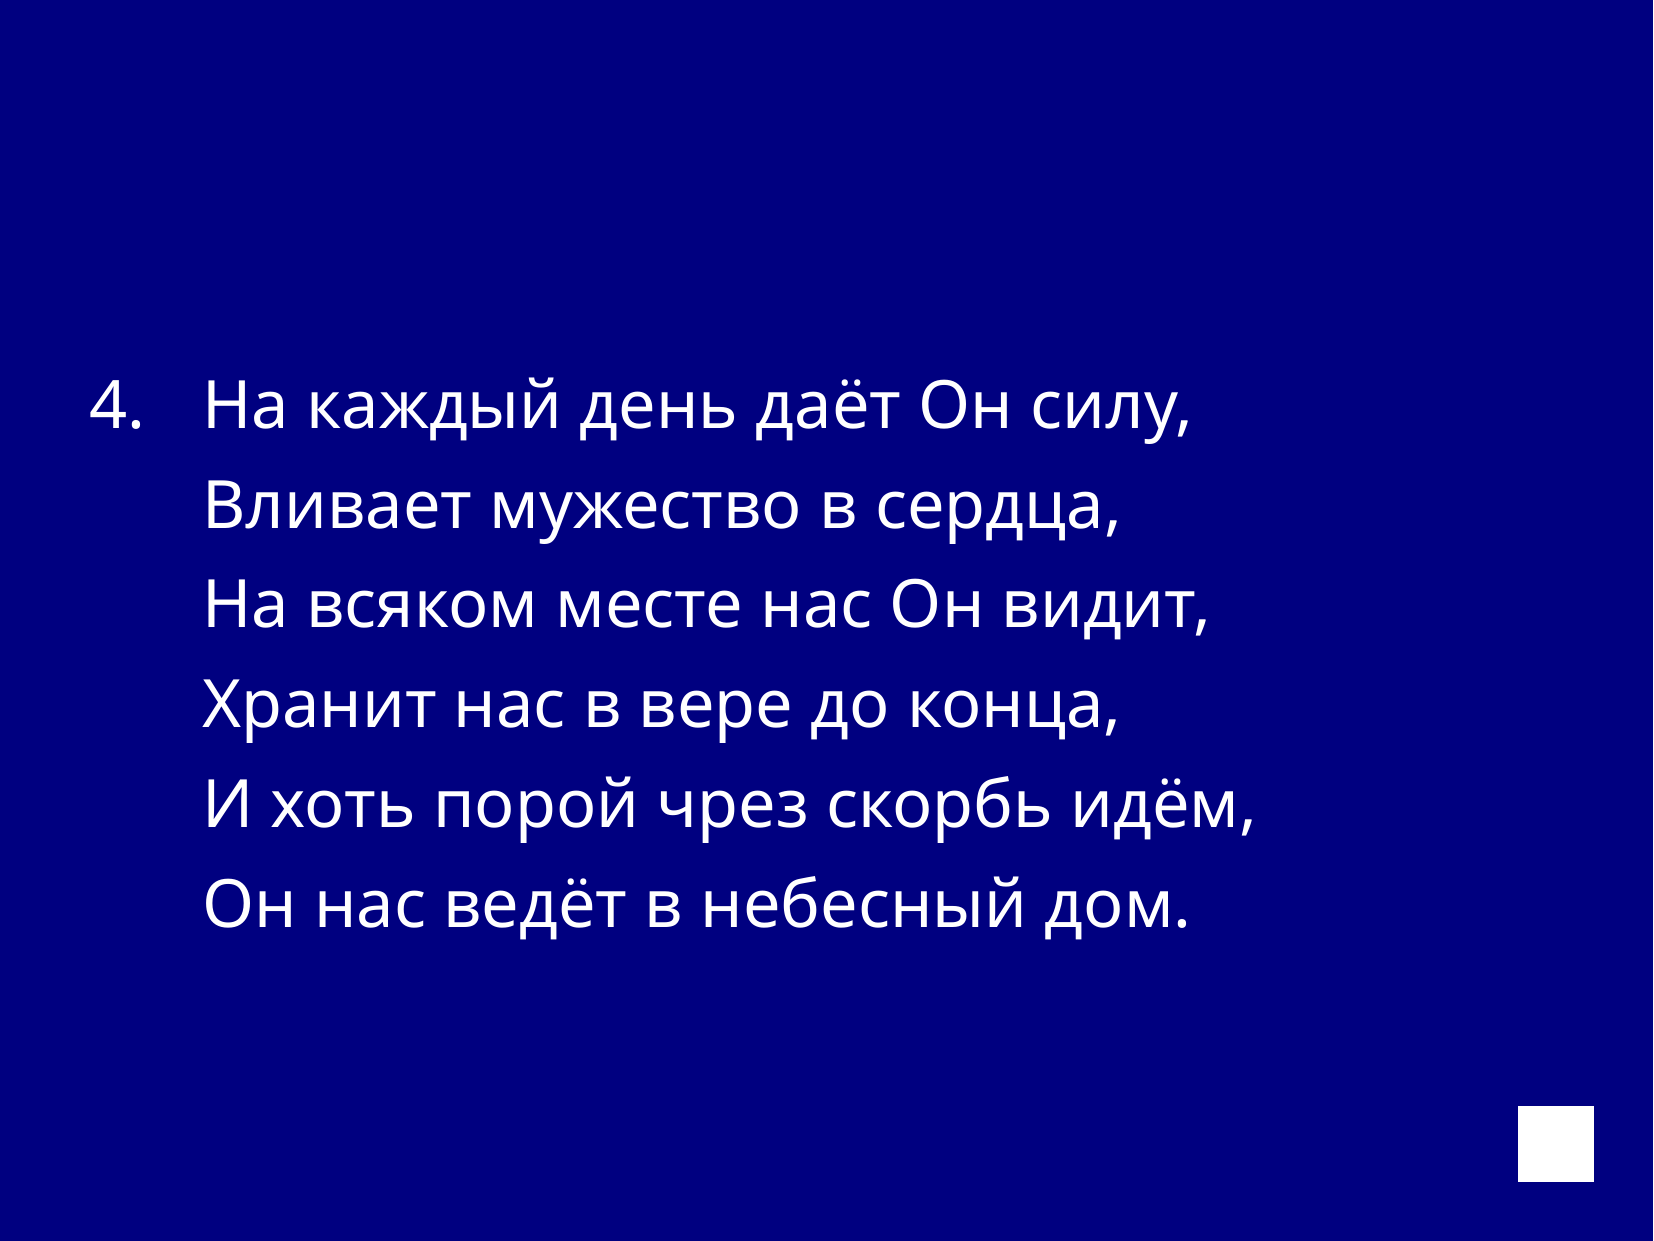

4.	На каждый день даёт Он силу,
	Вливает мужество в сердца,
	На всяком месте нас Он видит,
	Хранит нас в вере до конца,
	И хоть порой чрез скорбь идём,
	Он нас ведёт в небесный дом.